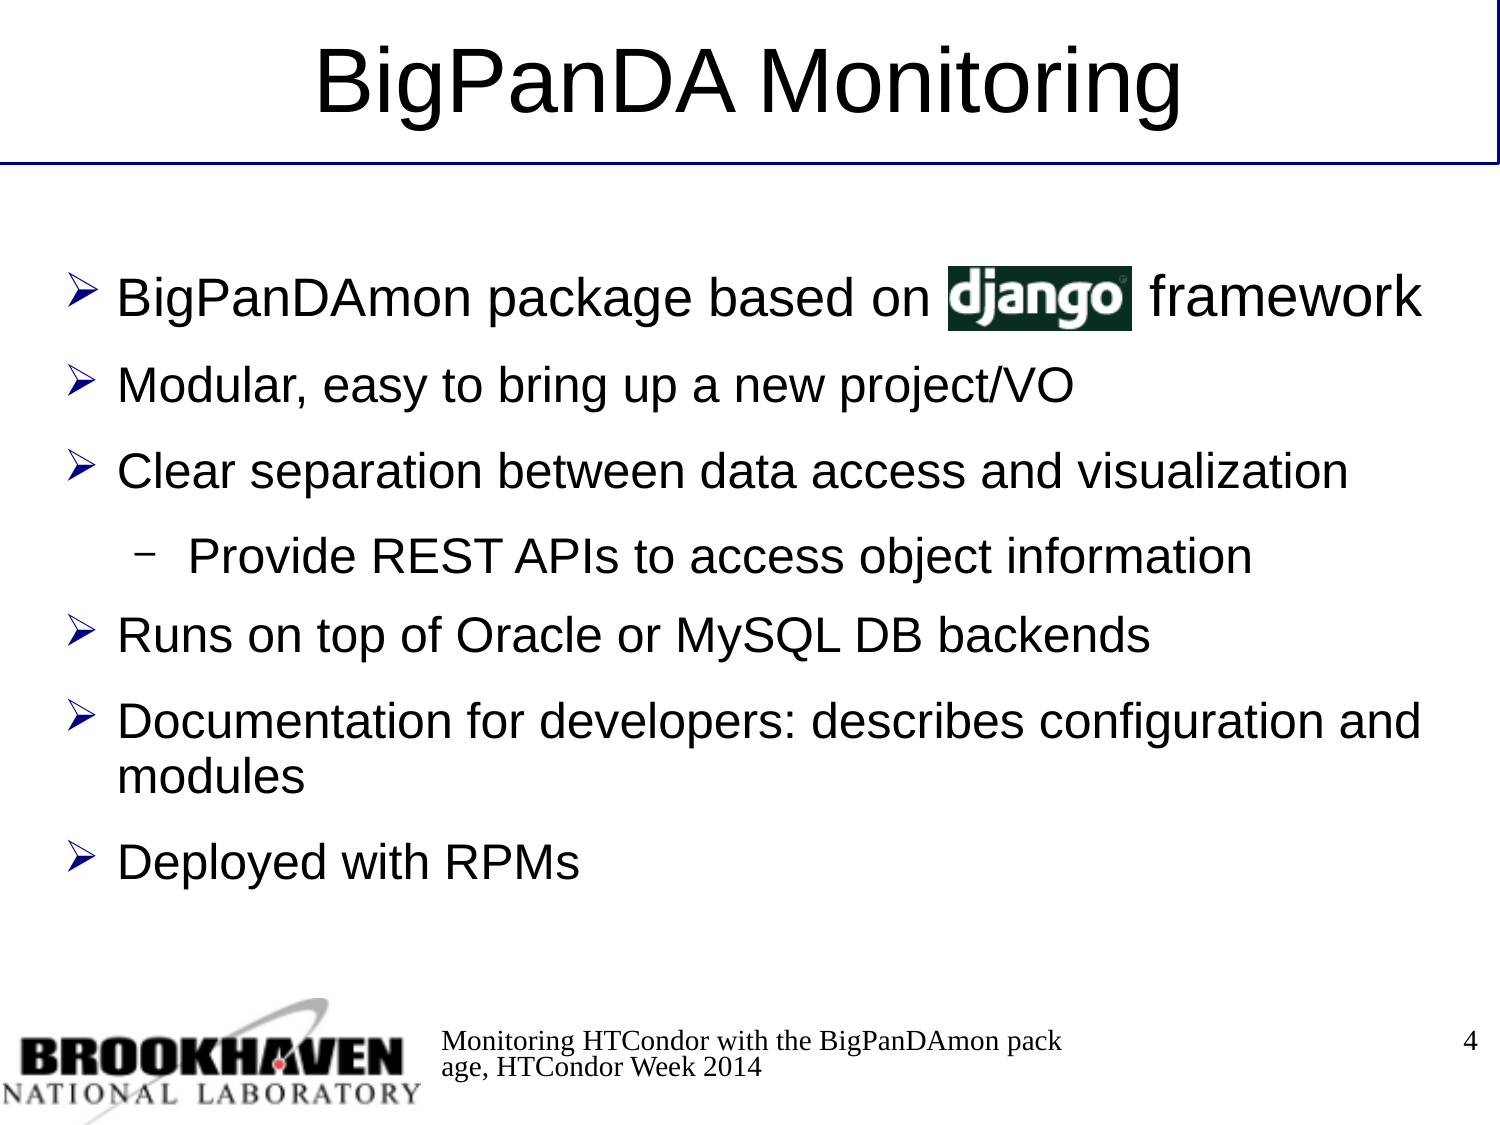

# BigPanDA Monitoring
BigPanDAmon package based on Django framework
Modular, easy to bring up a new project/VO
Clear separation between data access and visualization
Provide REST APIs to access object information
Runs on top of Oracle or MySQL DB backends
Documentation for developers: describes configuration and modules
Deployed with RPMs
Monitoring HTCondor with the BigPanDAmon package, HTCondor Week 2014
4